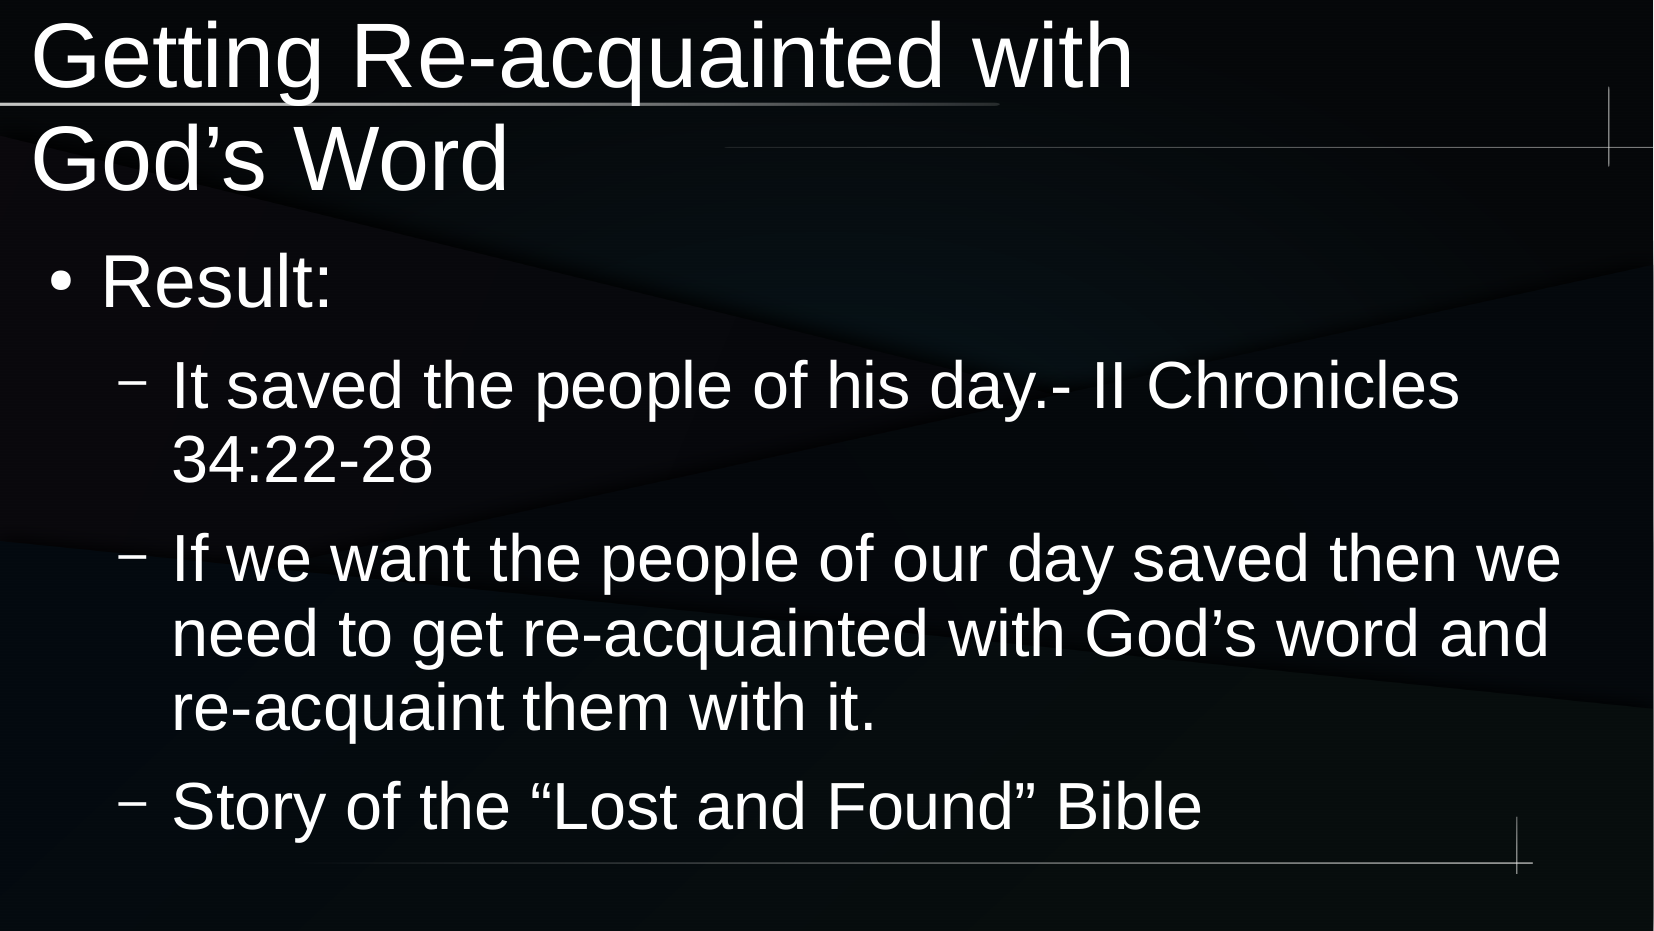

# Getting Re-acquainted with God’s Word
Result:
It saved the people of his day.- II Chronicles 34:22-28
If we want the people of our day saved then we need to get re-acquainted with God’s word and re-acquaint them with it.
Story of the “Lost and Found” Bible